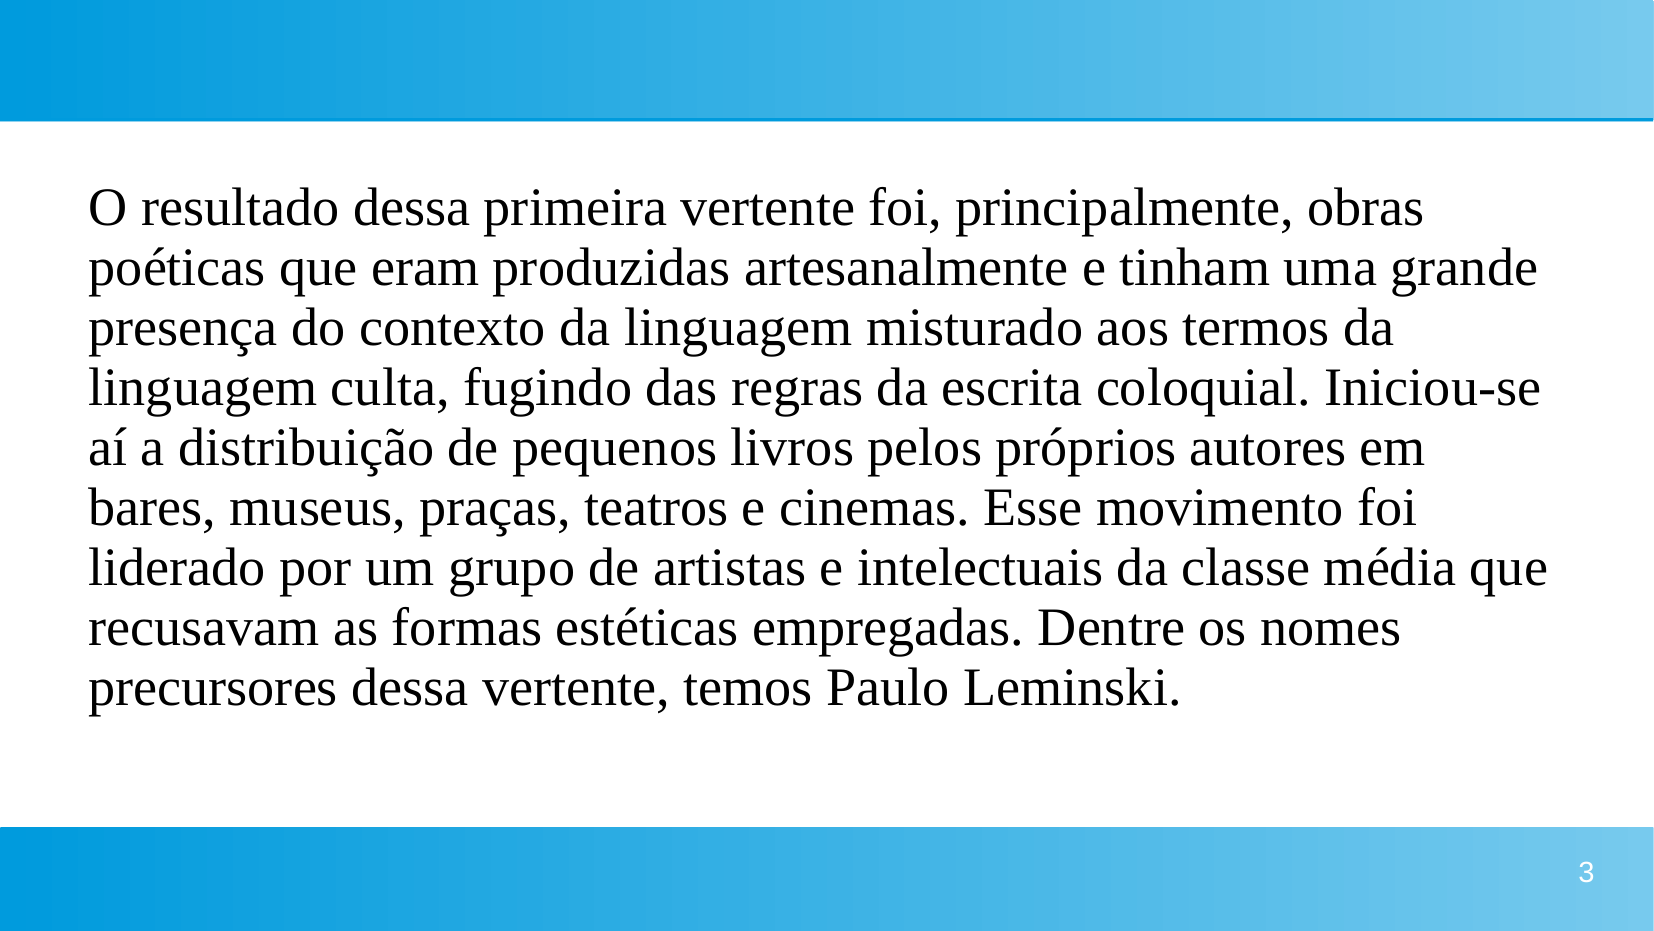

# O resultado dessa primeira vertente foi, principalmente, obras poéticas que eram produzidas artesanalmente e tinham uma grande presença do contexto da linguagem misturado aos termos da linguagem culta, fugindo das regras da escrita coloquial. Iniciou-se aí a distribuição de pequenos livros pelos próprios autores em bares, museus, praças, teatros e cinemas. Esse movimento foi liderado por um grupo de artistas e intelectuais da classe média que recusavam as formas estéticas empregadas. Dentre os nomes precursores dessa vertente, temos Paulo Leminski.
3